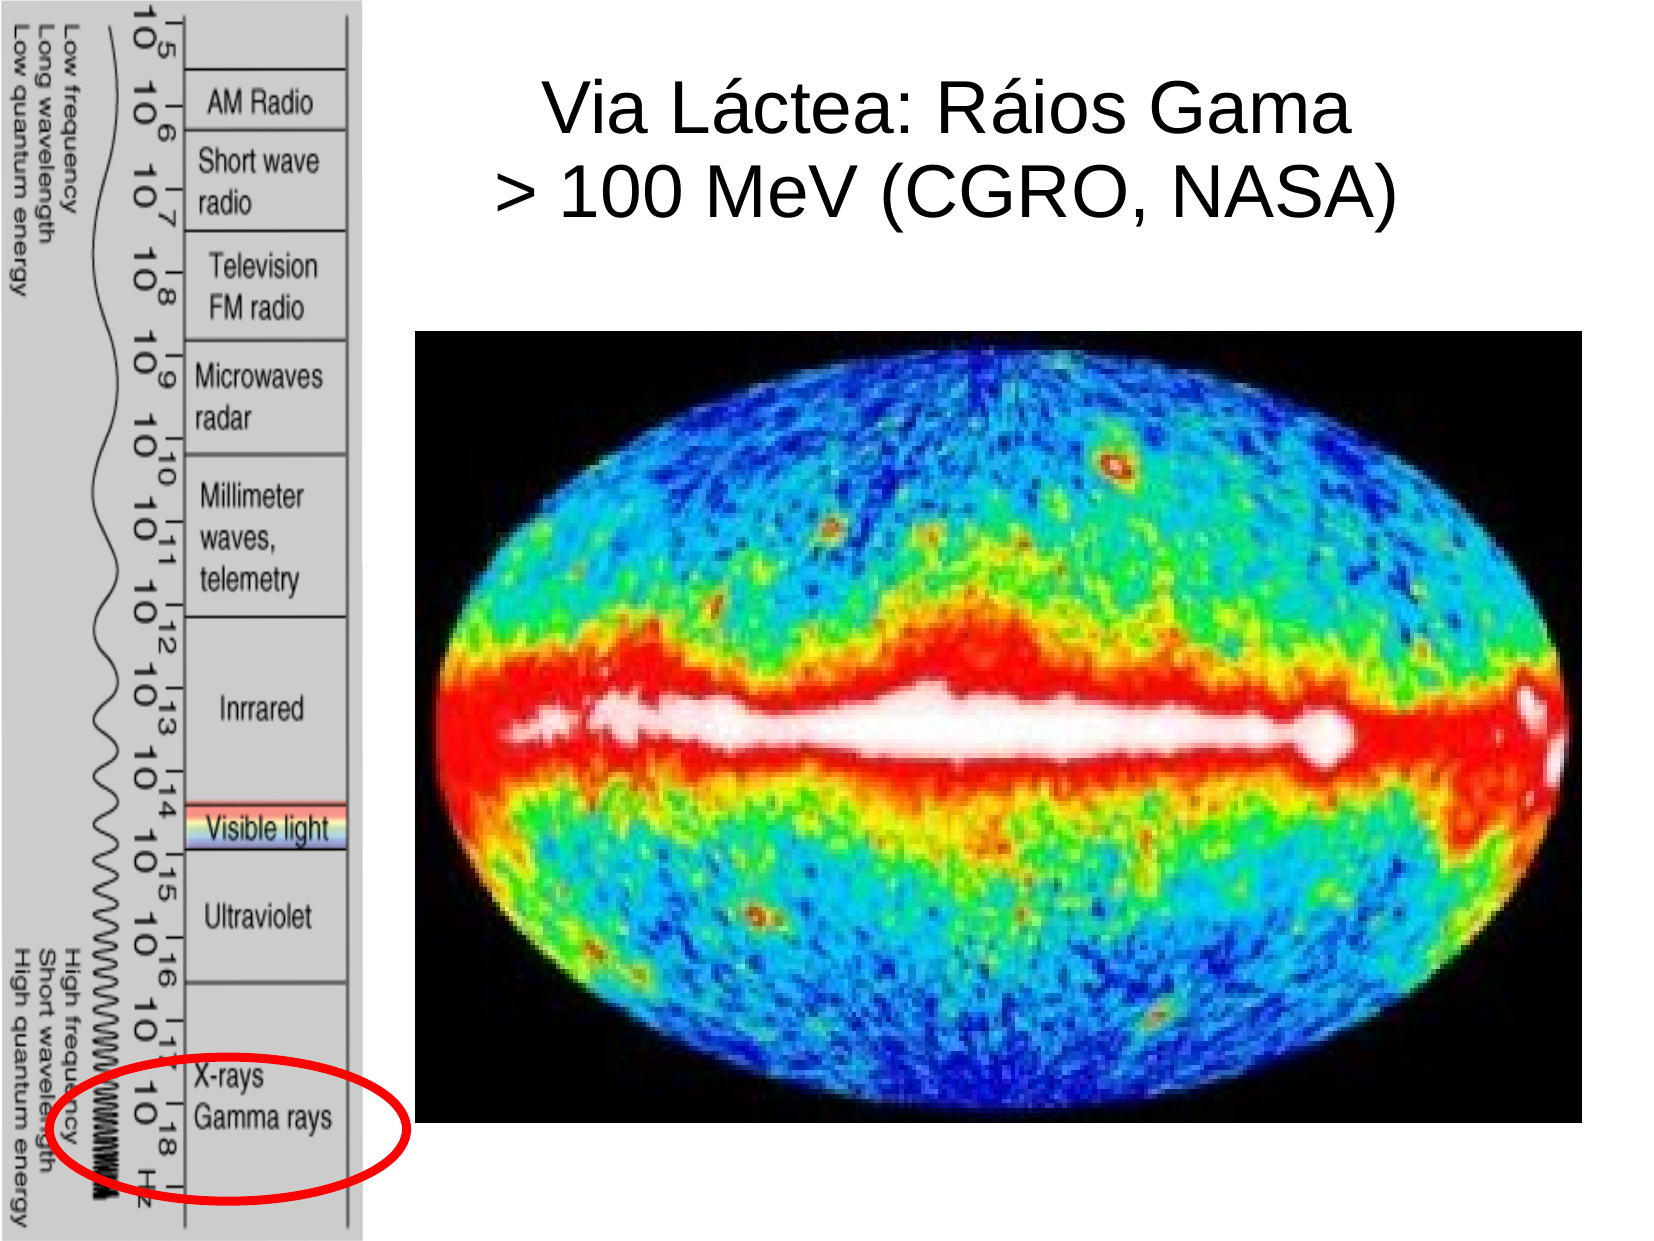

# Via Láctea: Ráios Gama > 100 MeV (CGRO, NASA)